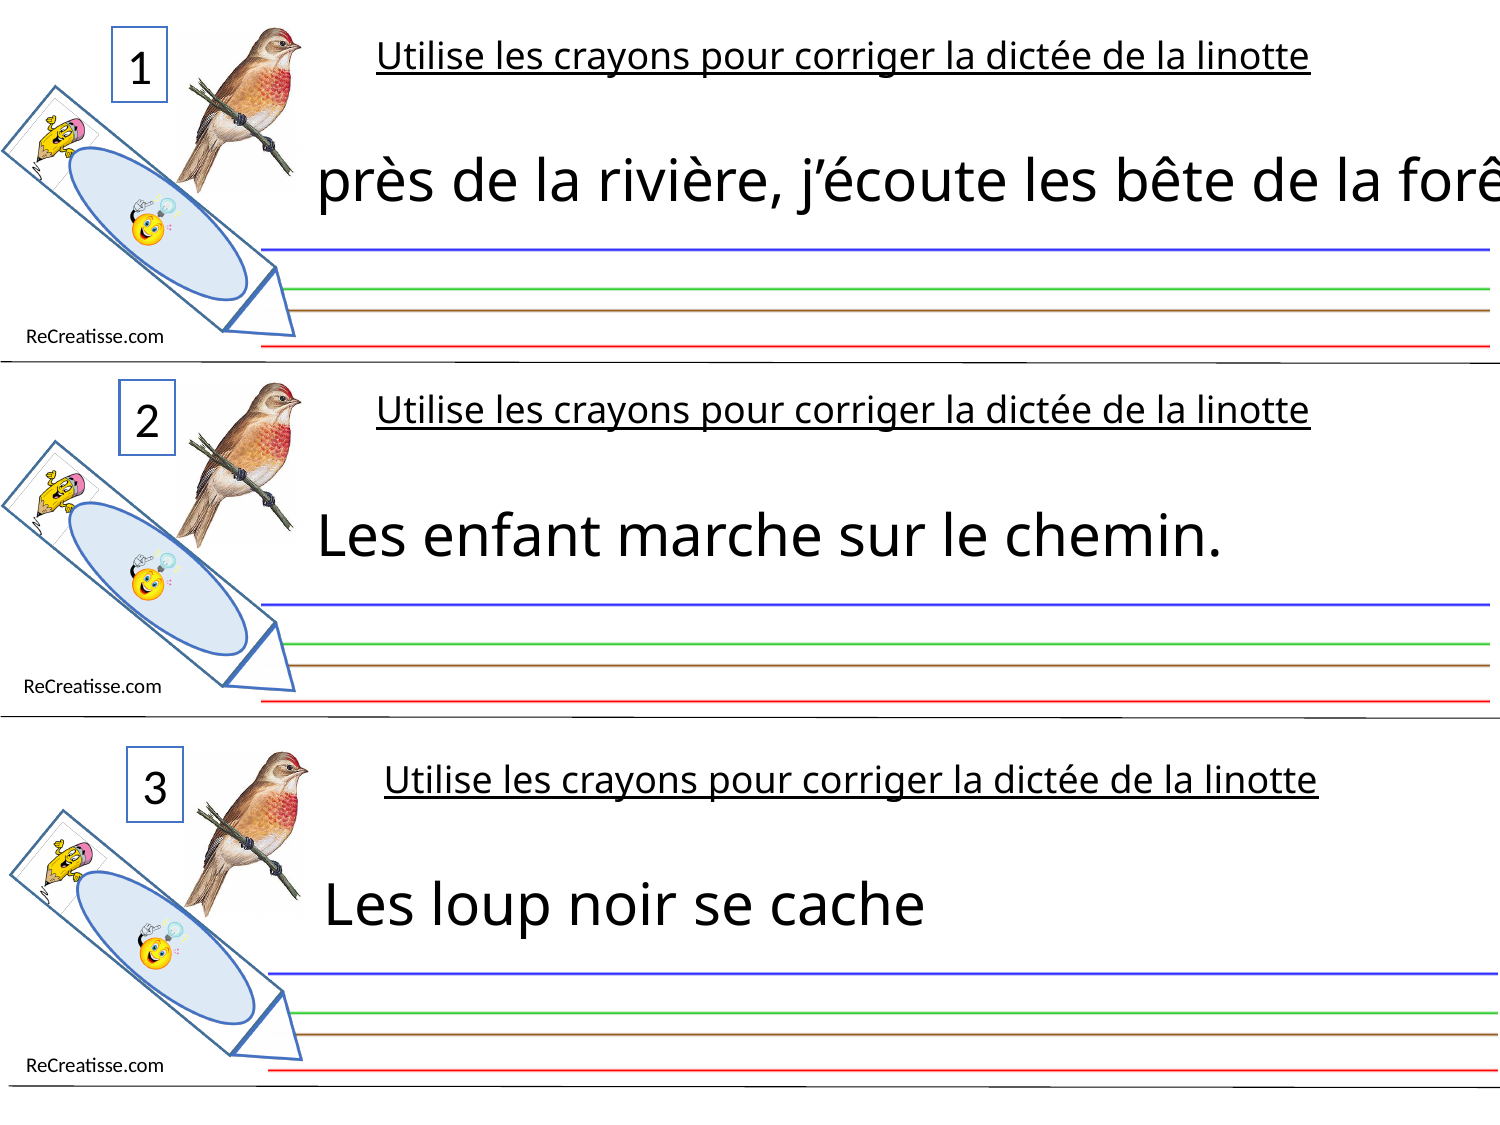

Utilise les crayons pour corriger la dictée de la linotte
1
près de la rivière, j’écoute les bête de la forêt.
ReCreatisse.com
Utilise les crayons pour corriger la dictée de la linotte
2
Les enfant marche sur le chemin.
ReCreatisse.com
3
Utilise les crayons pour corriger la dictée de la linotte
Les loup noir se cache
ReCreatisse.com